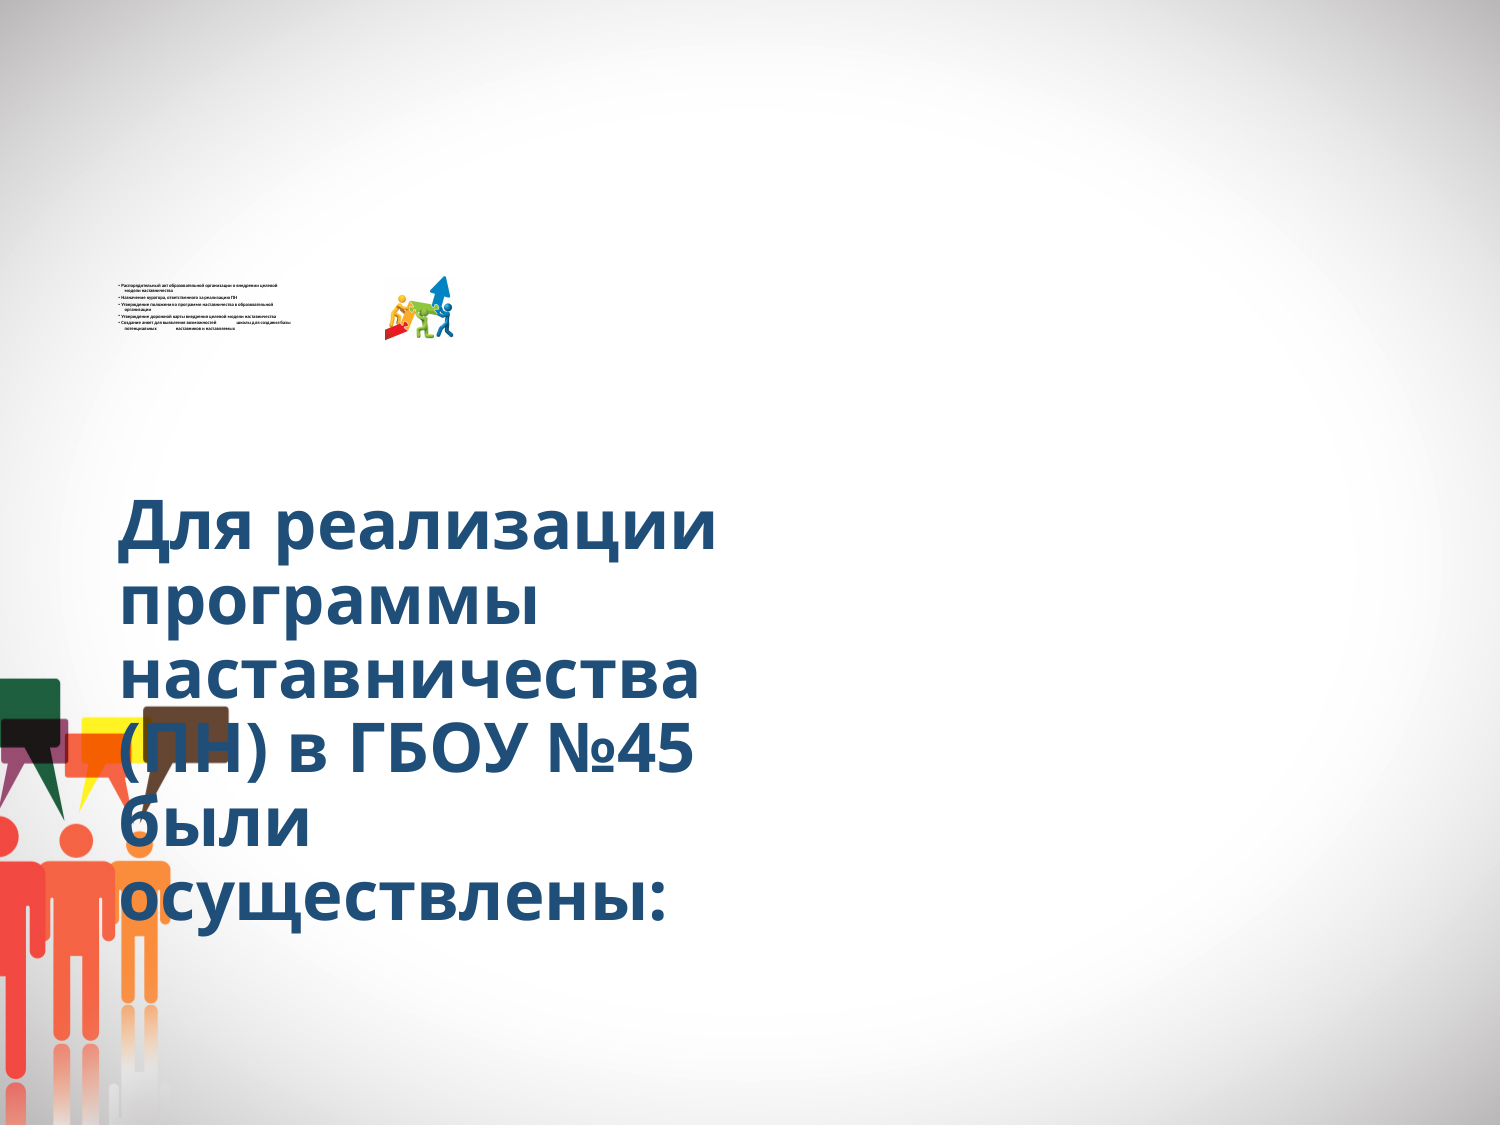

Распорядительный акт образовательной организации о внедрении целевой модели наставничества
Назначение куратора, ответственного за реализацию ПН
Утверждение положения о программе наставничества в образовательной организации
Утверждение дорожной карты внедрения целевой модели наставничества
Создание анкет для выявления возможностей школы для создания базы потенциальных наставников и наставляемых
# Для реализации программы наставничества (ПН) в ГБОУ №45 были осуществлены: